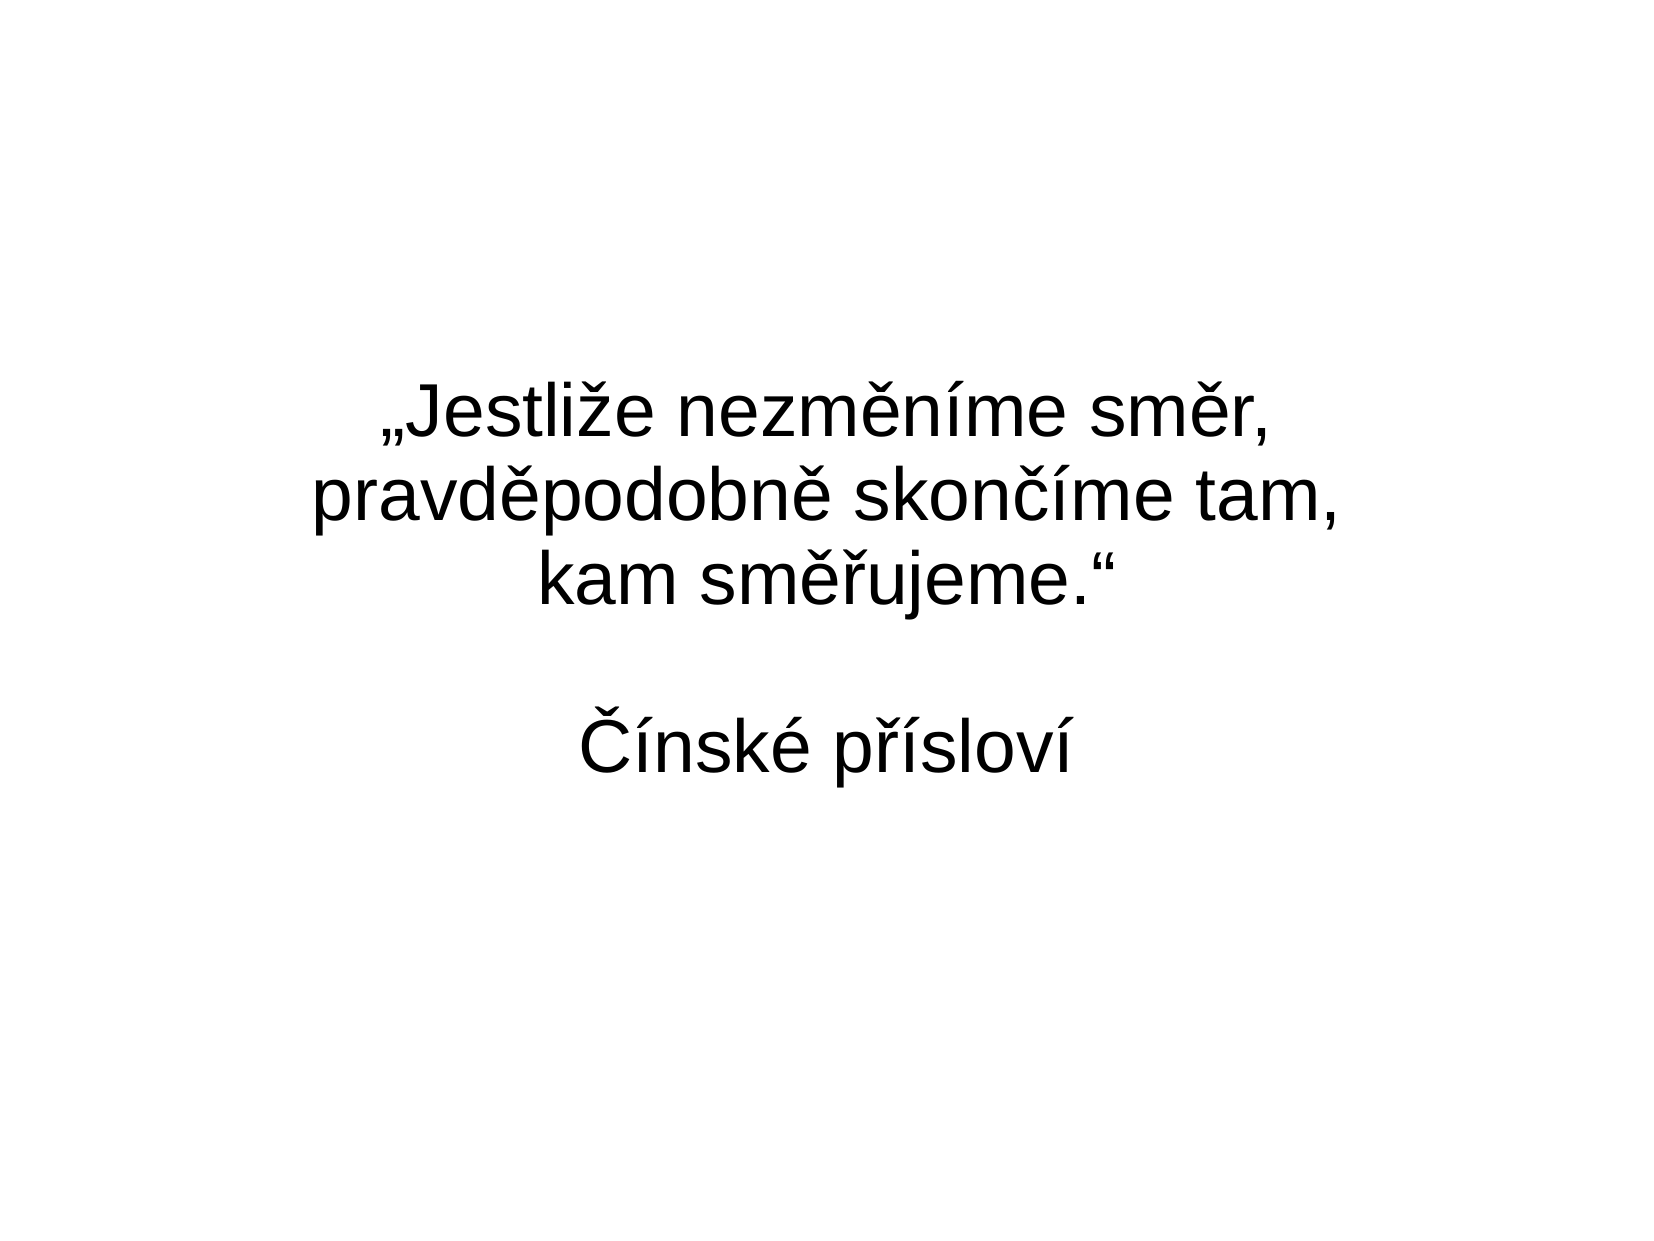

# „Jestliže nezměníme směr, pravděpodobně skončíme tam, kam směřujeme.“ Čínské přísloví